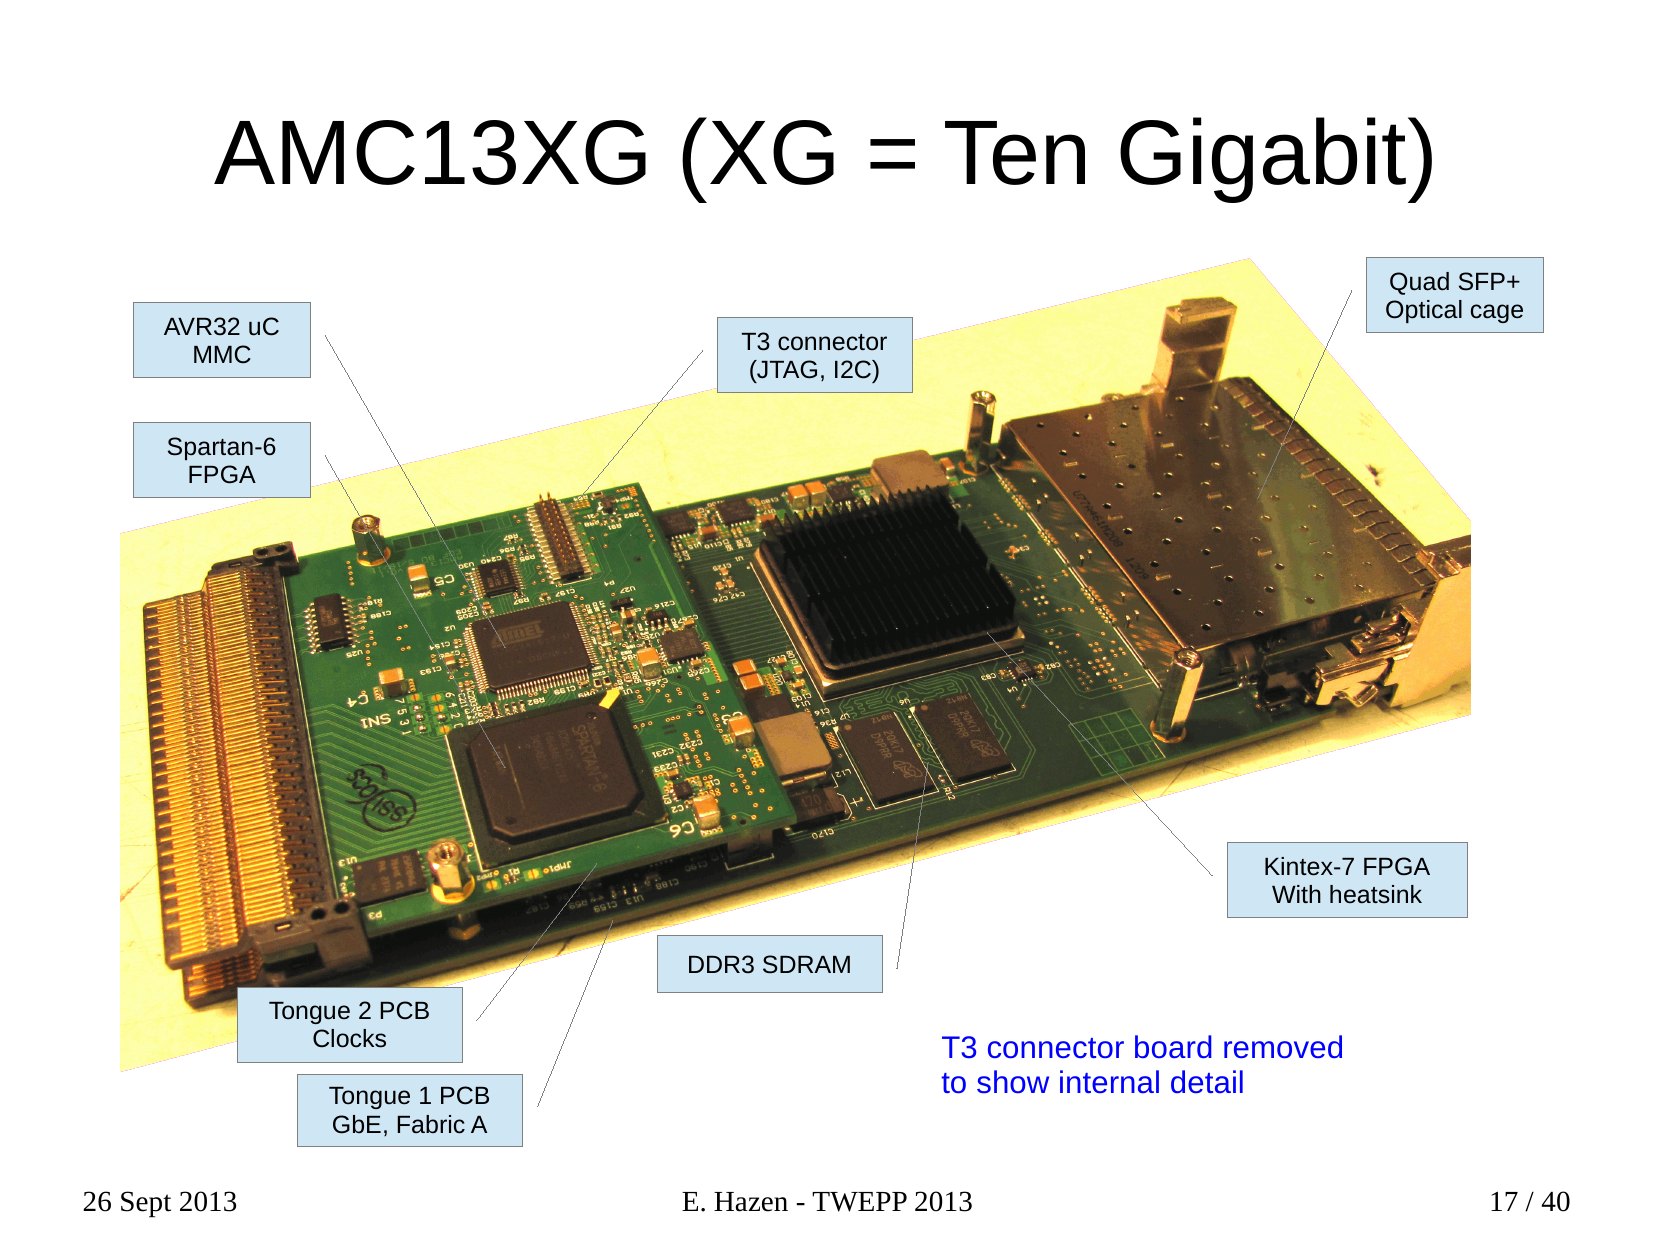

# AMC13XG (XG = Ten Gigabit)
Quad SFP+
Optical cage
AVR32 uC
MMC
T3 connector
(JTAG, I2C)
Spartan-6
FPGA
Kintex-7 FPGA
With heatsink
DDR3 SDRAM
Tongue 2 PCB
Clocks
T3 connector board removed
to show internal detail
Tongue 1 PCB
GbE, Fabric A
26 Sept 2013
E. Hazen - TWEPP 2013
17